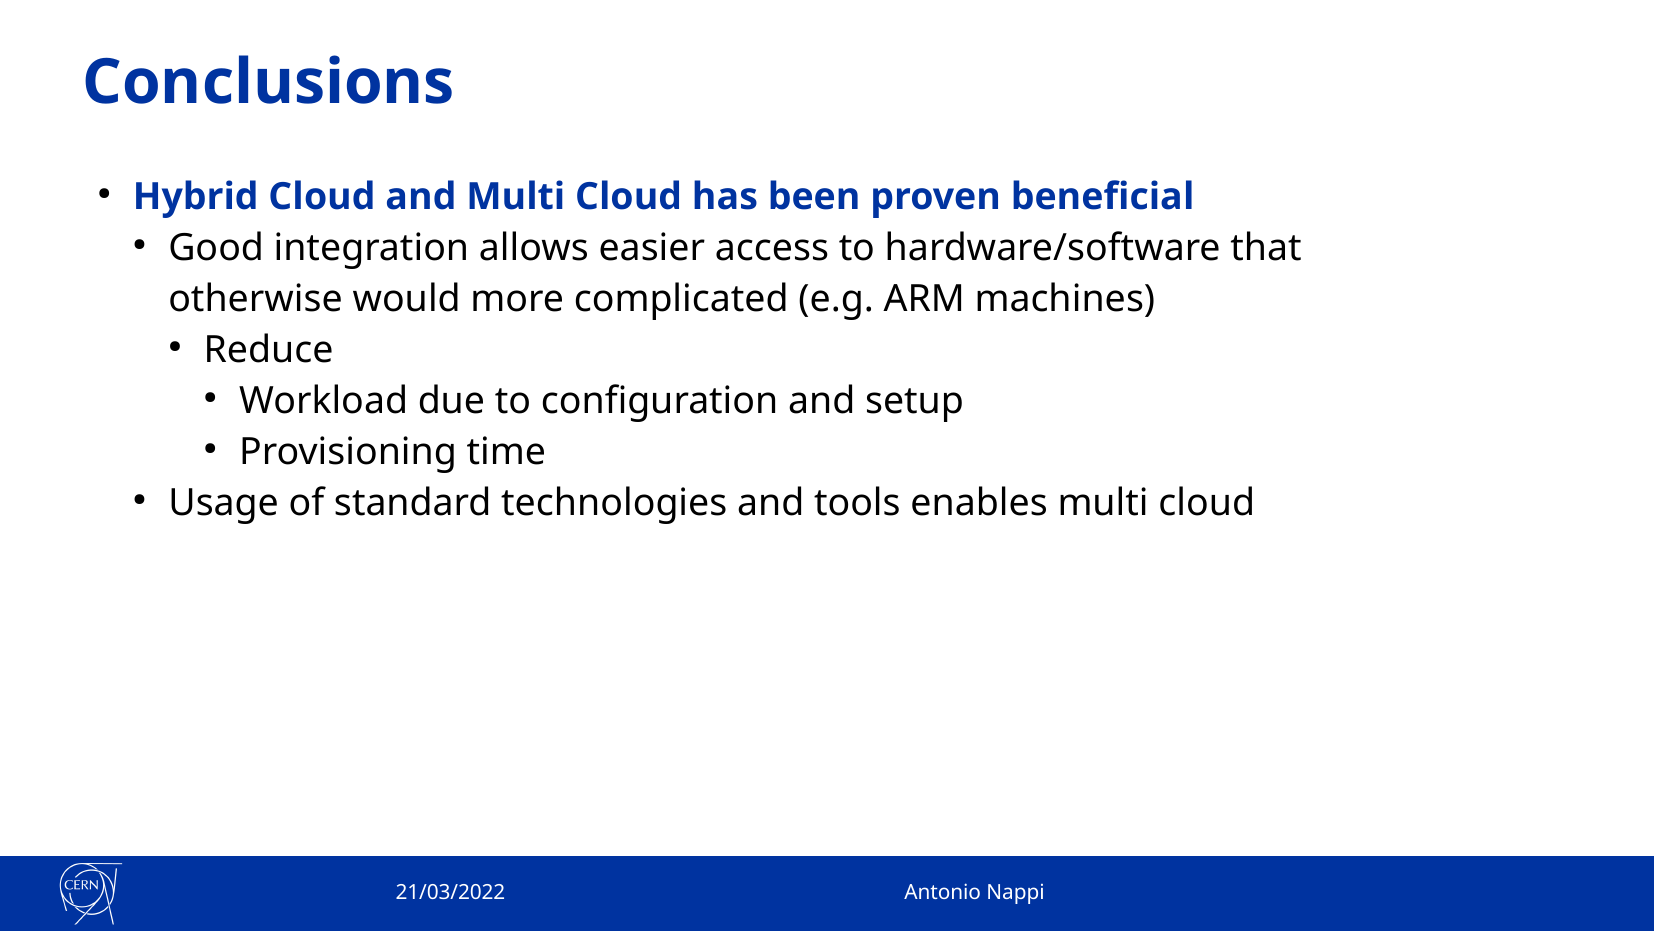

# Conclusions
Hybrid Cloud and Multi Cloud has been proven beneficial
Good integration allows easier access to hardware/software that otherwise would more complicated (e.g. ARM machines)
Reduce
Workload due to configuration and setup
Provisioning time
Usage of standard technologies and tools enables multi cloud
21/03/2022
Antonio Nappi